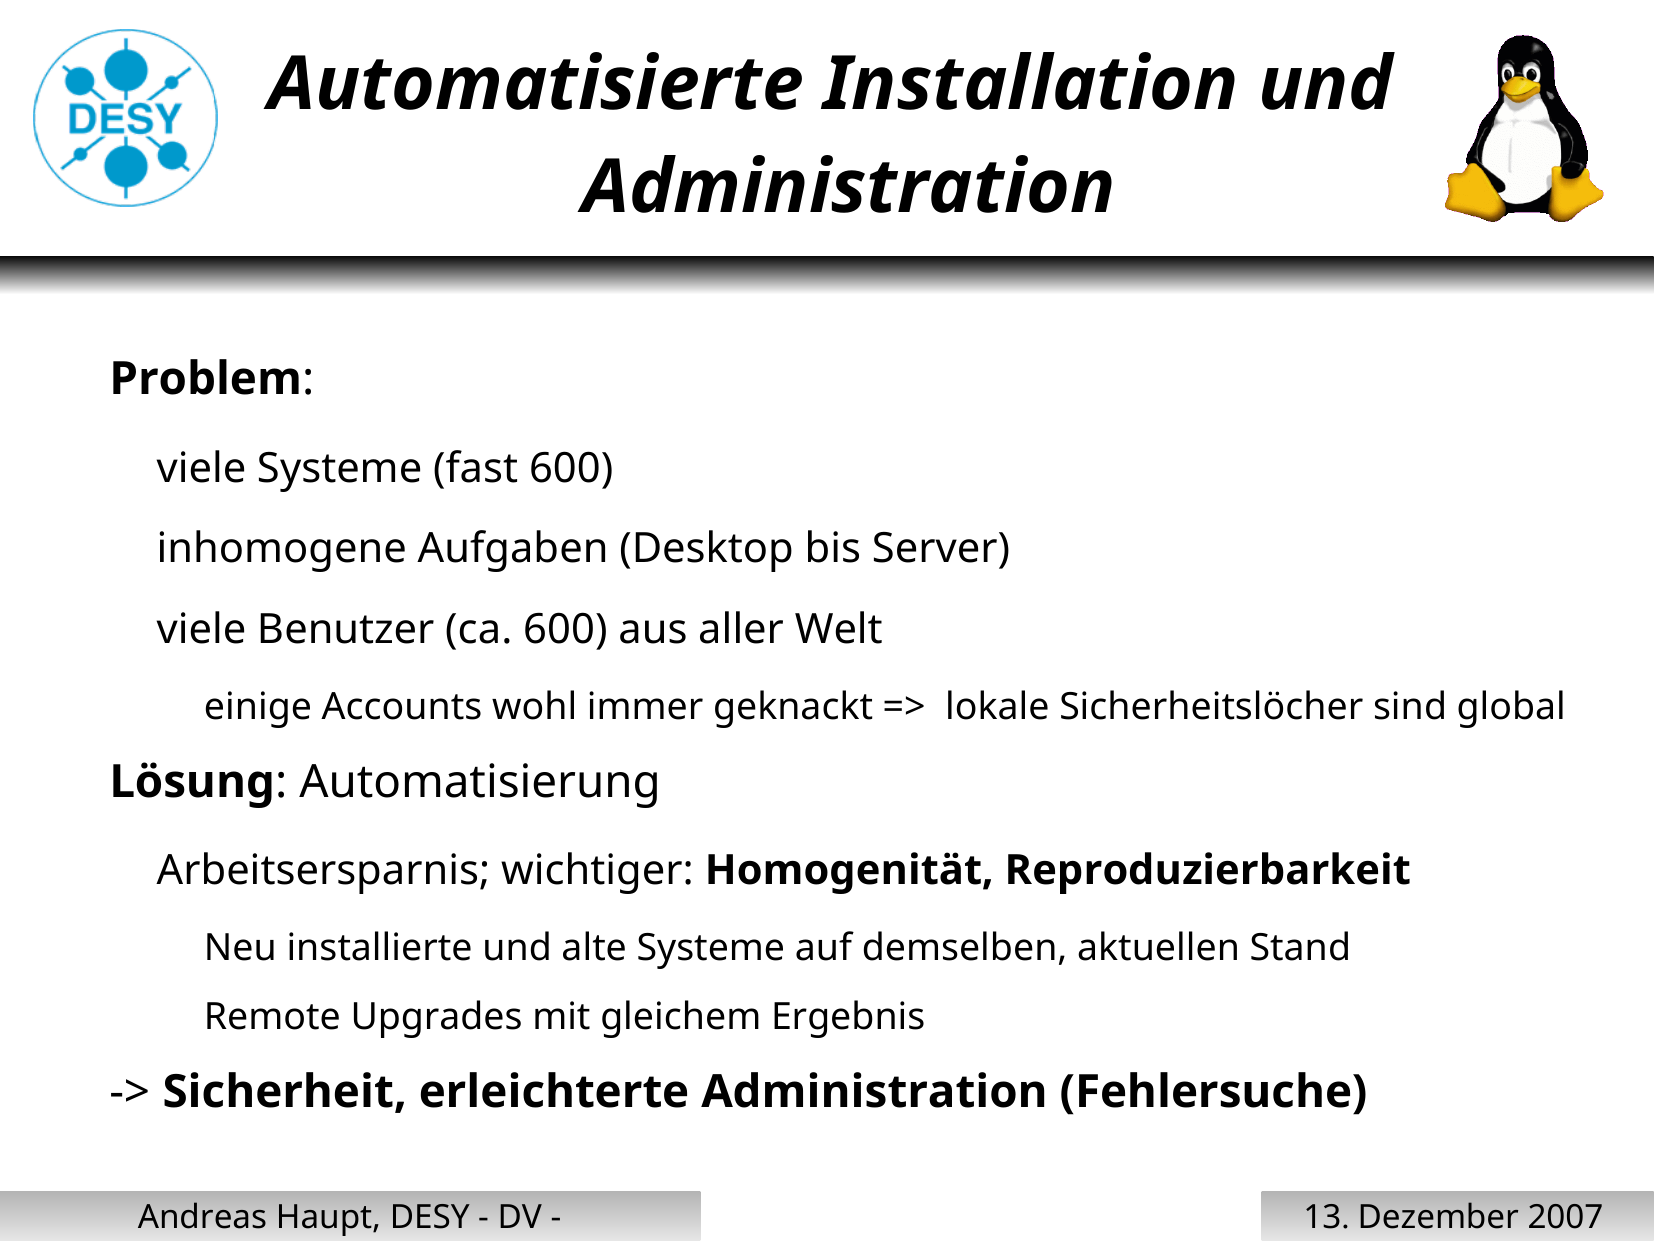

# Automatisierte Installation und Administration
Problem:
viele Systeme (fast 600)
inhomogene Aufgaben (Desktop bis Server)
viele Benutzer (ca. 600) aus aller Welt
einige Accounts wohl immer geknackt => lokale Sicherheitslöcher sind global
Lösung: Automatisierung
Arbeitsersparnis; wichtiger: Homogenität, Reproduzierbarkeit
Neu installierte und alte Systeme auf demselben, aktuellen Stand
Remote Upgrades mit gleichem Ergebnis
-> Sicherheit, erleichterte Administration (Fehlersuche)